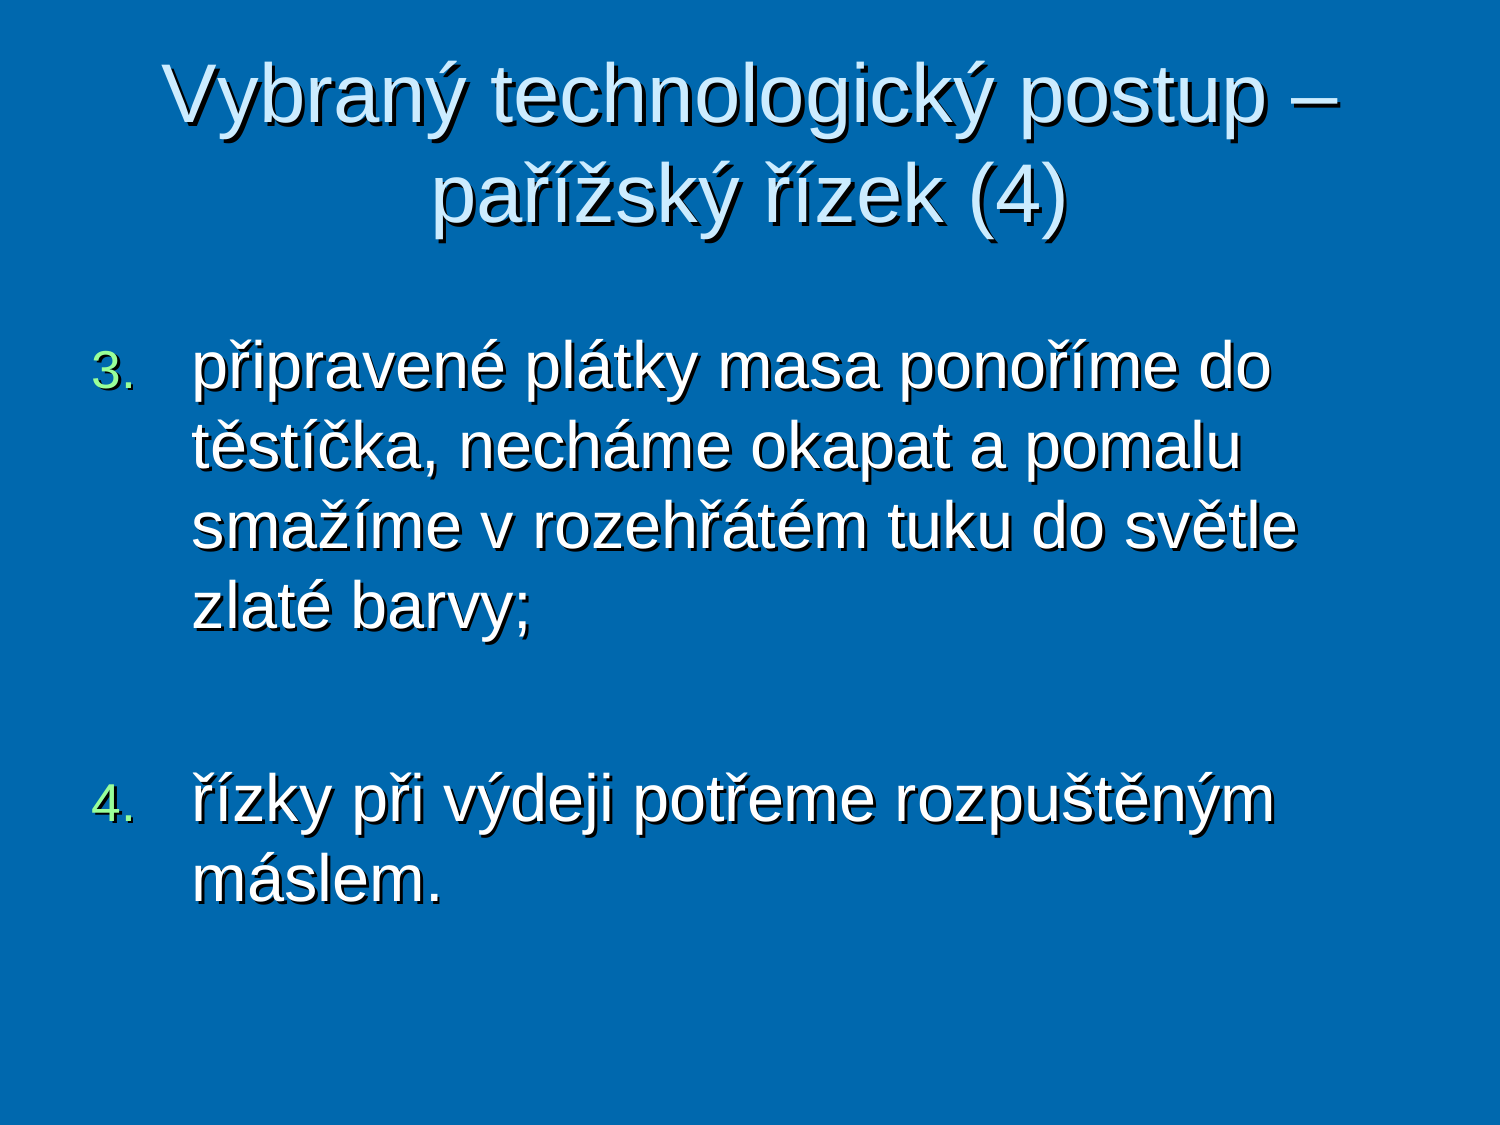

# Vybraný technologický postup – pařížský řízek (4)
připravené plátky masa ponoříme do těstíčka, necháme okapat a pomalu smažíme v rozehřátém tuku do světle zlaté barvy;
řízky při výdeji potřeme rozpuštěným máslem.